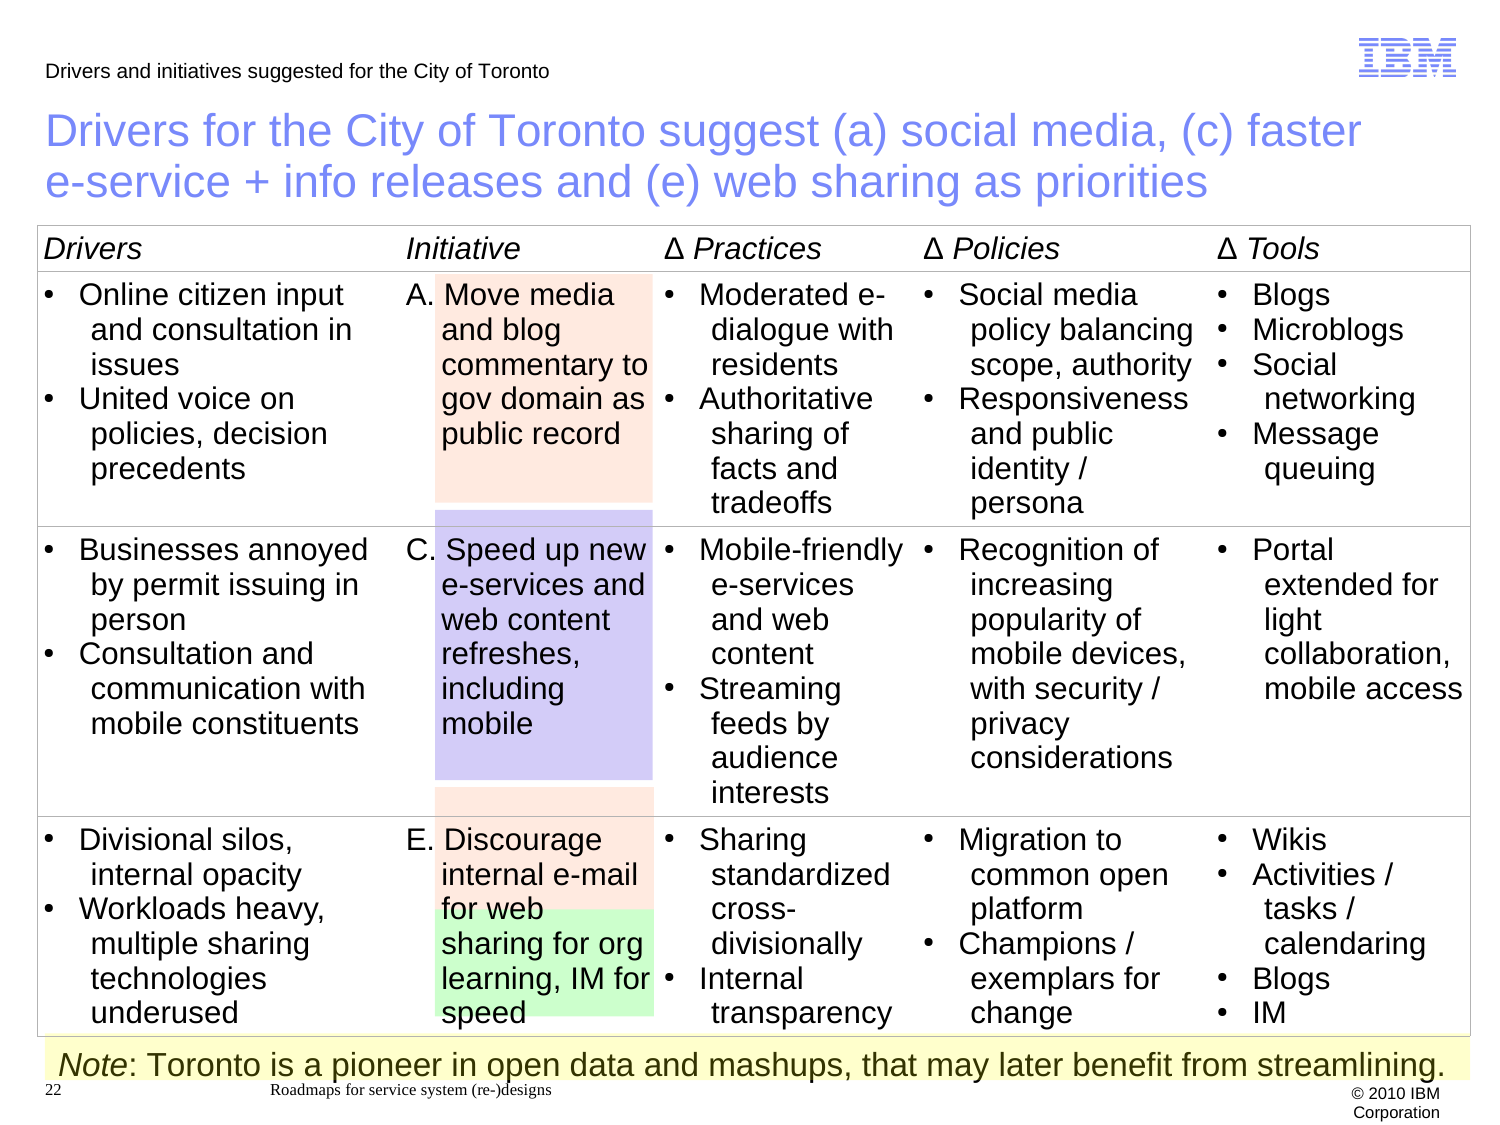

Drivers and initiatives suggested for the City of Toronto
# Drivers for the City of Toronto suggest (a) social media, (c) faster e-service + info releases and (e) web sharing as priorities
| Drivers | Initiative | Δ Practices | Δ Policies | Δ Tools |
| --- | --- | --- | --- | --- |
| Online citizen input and consultation in issues United voice on policies, decision precedents | A. Move media and blog commentary to gov domain as public record | Moderated e-dialogue with residents Authoritative sharing of facts and tradeoffs | Social media policy balancing scope, authority Responsiveness and public identity / persona | Blogs Microblogs Social networking Message queuing |
| Businesses annoyed by permit issuing in person Consultation and communication with mobile constituents | C. Speed up new e-services and web content refreshes, including mobile | Mobile-friendly e-services and web content Streaming feeds by audience interests | Recognition of increasing popularity of mobile devices, with security / privacy considerations | Portal extended for light collaboration, mobile access |
| Divisional silos, internal opacity Workloads heavy, multiple sharing technologies underused | E. Discourage internal e-mail for web sharing for org learning, IM for speed | Sharing standardized cross-divisionally Internal transparency | Migration to common open platform Champions / exemplars for change | Wikis Activities / tasks / calendaring Blogs IM |
Note: Toronto is a pioneer in open data and mashups, that may later benefit from streamlining.
22
Roadmaps for service system (re-)designs